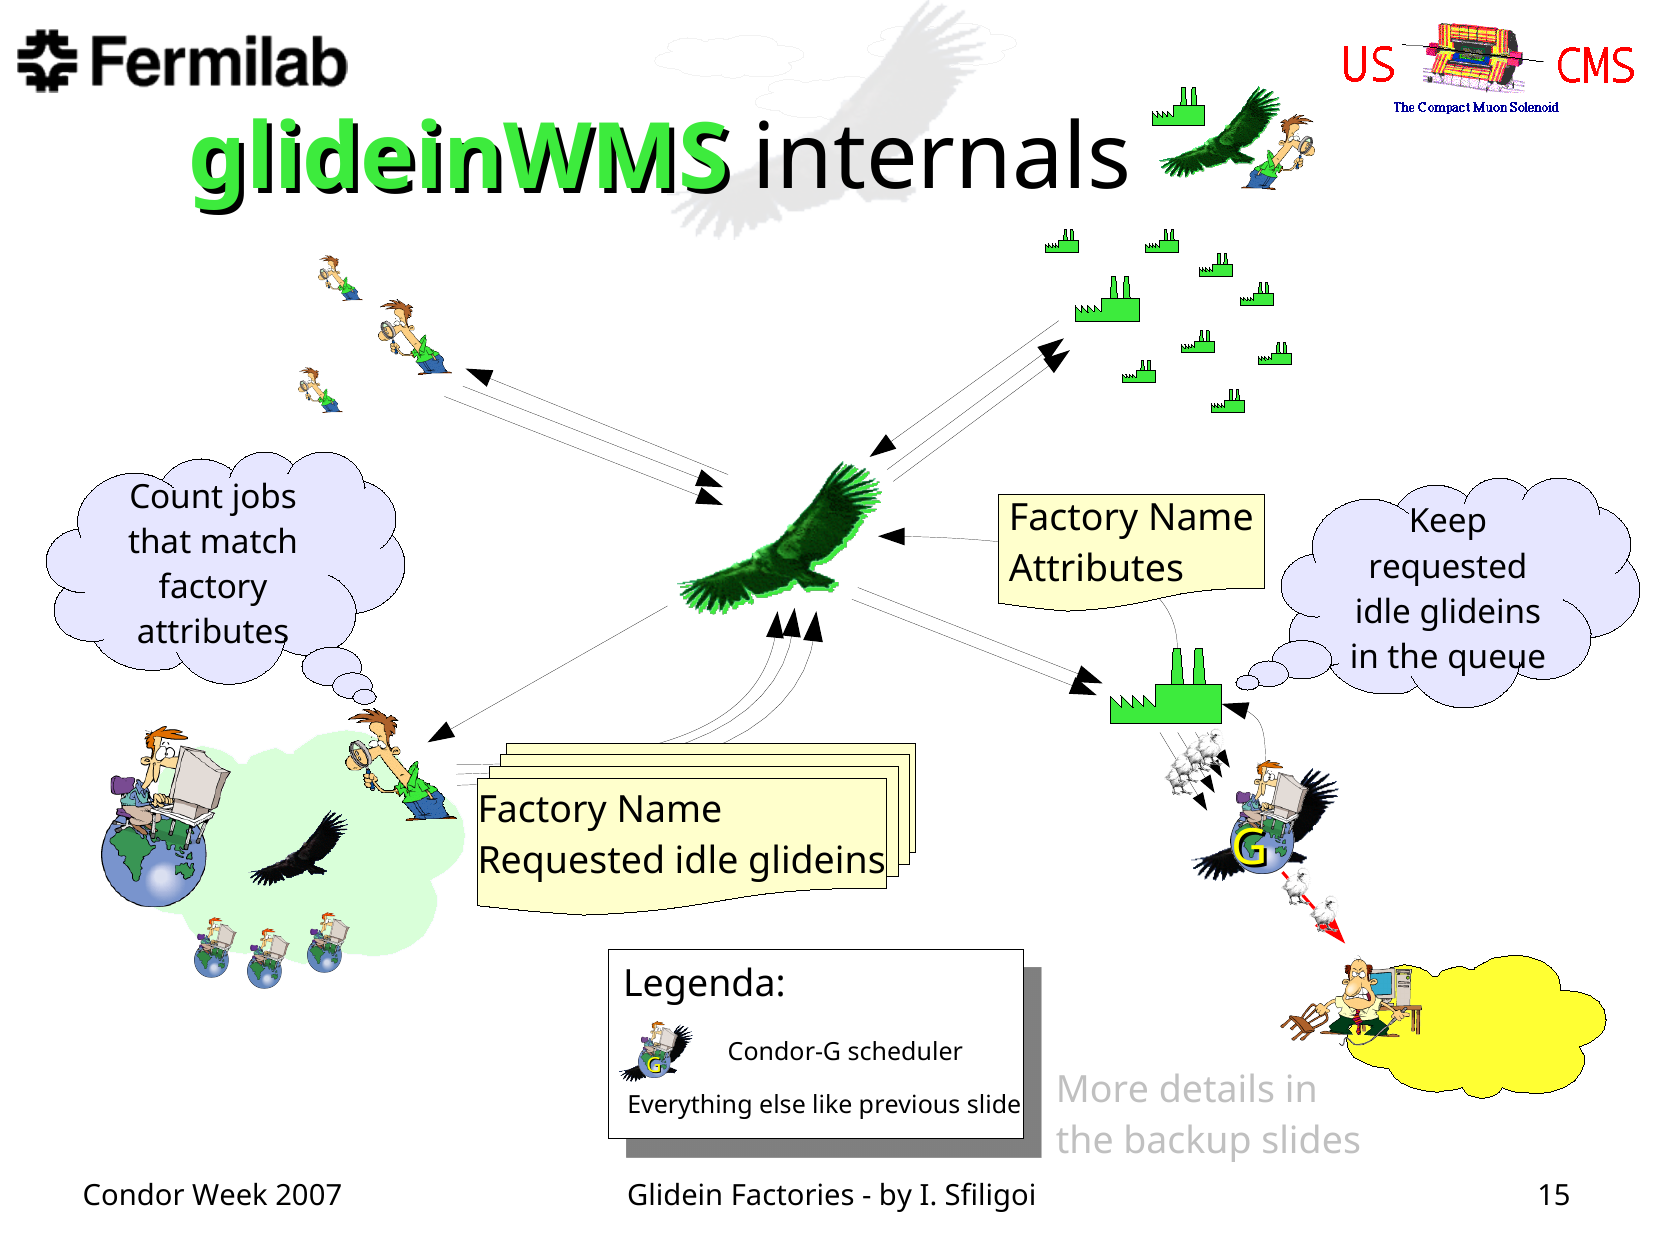

# glideinWMS internals
Count jobs that match factory attributes
Keep requested idle glideins in the queue
Factory Name
Attributes
Factory Name
Requested idle glideins
G
Legenda:
Condor-G scheduler
G
More details in
the backup slides
Everything else like previous slide
Condor Week 2007
Glidein Factories - by I. Sfiligoi
15